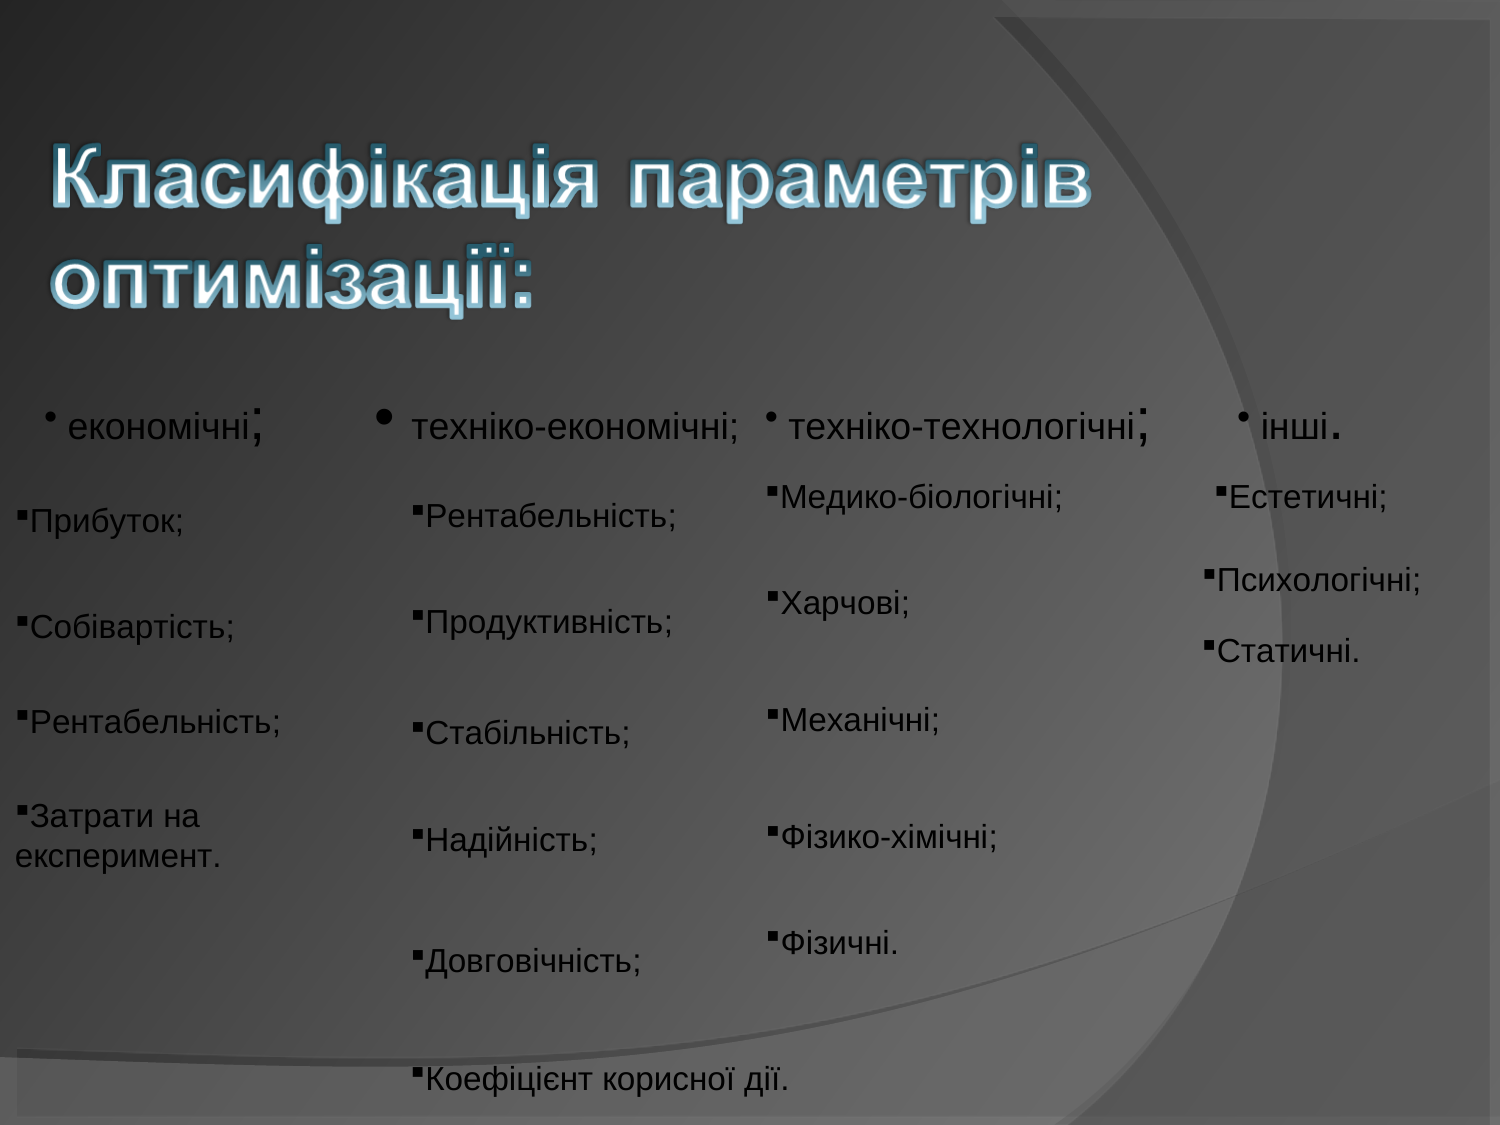

економічні;
 техніко-економічні;
 техніко-технологічні;
 інші.
Медико-біологічні;
Естетичні;
Рентабельність;
Прибуток;
Психологічні;
Харчові;
Продуктивність;
Собівартість;
Статичні.
Механічні;
Рентабельність;
Стабільність;
Затрати на експеримент.
Фізико-хімічні;
Надійність;
Фізичні.
Довговічність;
Коефіцієнт корисної дії.